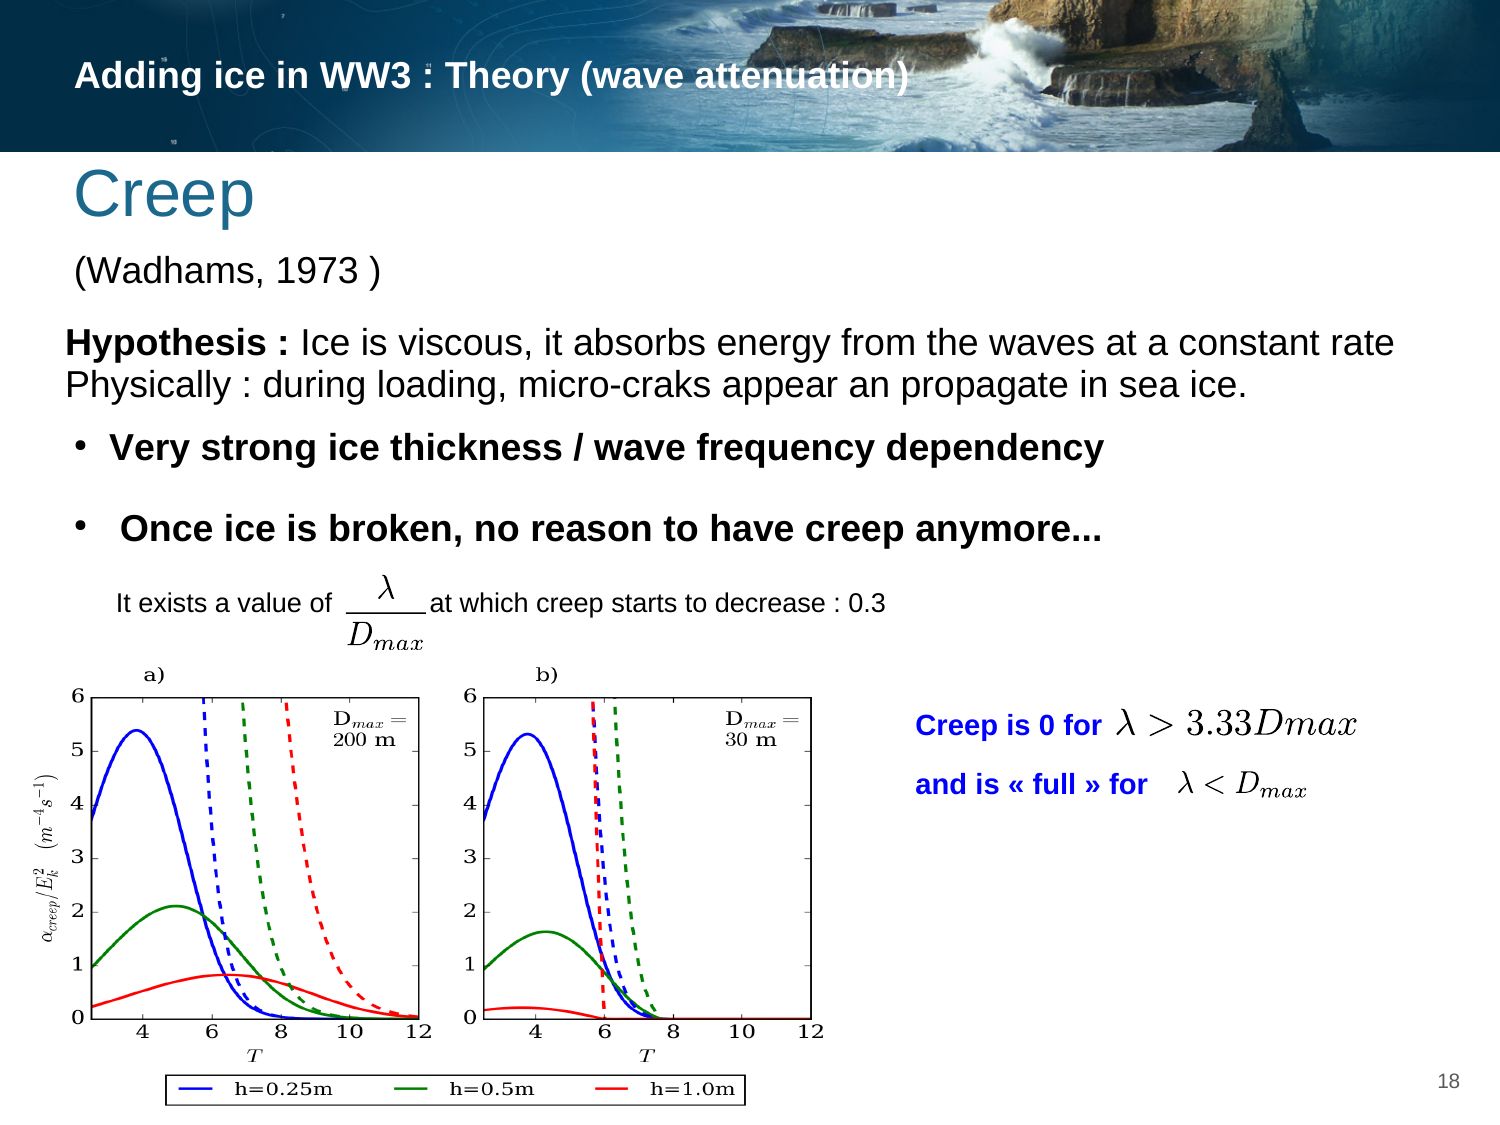

Adding ice in WW3 : Theory (wave attenuation)
# Creep
(Wadhams, 1973 )
Hypothesis : Ice is viscous, it absorbs energy from the waves at a constant rate
Physically : during loading, micro-craks appear an propagate in sea ice.
Very strong ice thickness / wave frequency dependency
 Once ice is broken, no reason to have creep anymore...
It exists a value of at which creep starts to decrease : 0.3
Creep is 0 for
and is « full » for